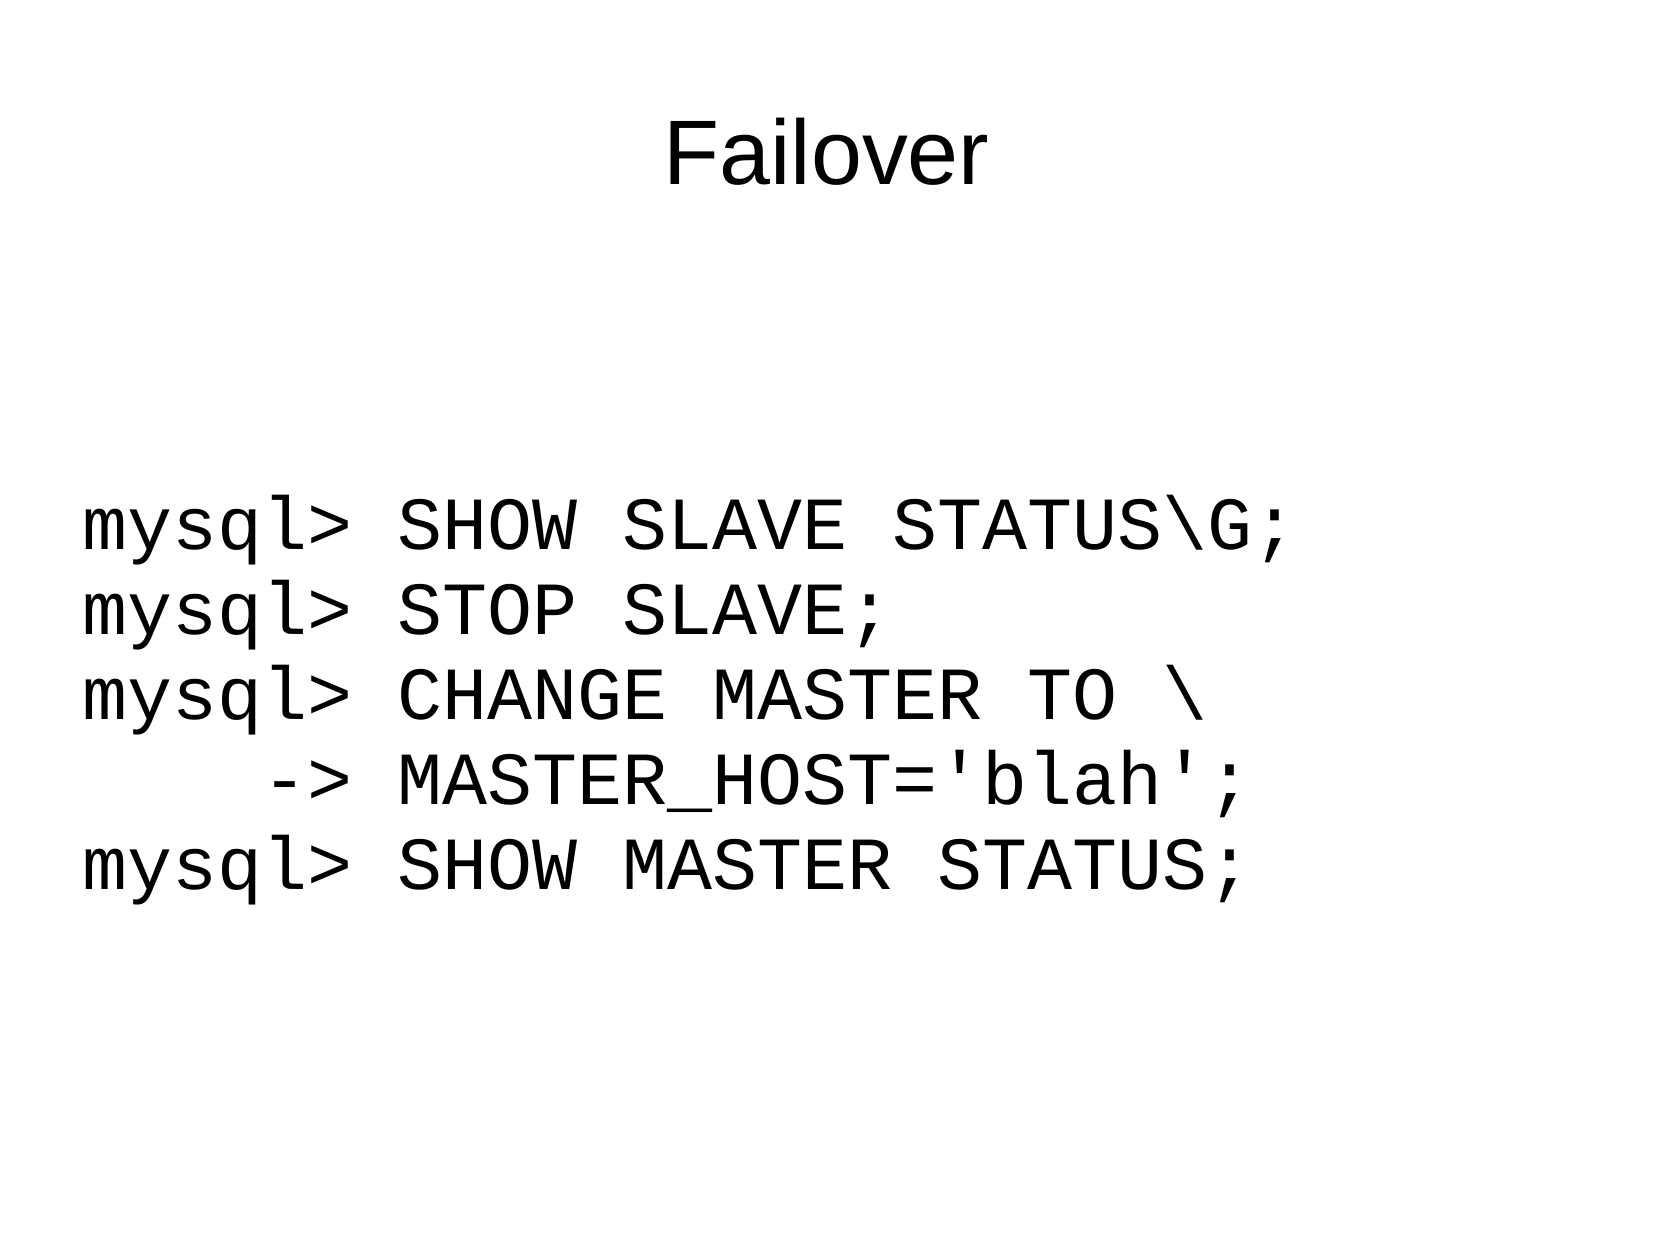

# Failover
mysql> SHOW SLAVE STATUS\G;
mysql> STOP SLAVE;
mysql> CHANGE MASTER TO \
 -> MASTER_HOST='blah';
mysql> SHOW MASTER STATUS;